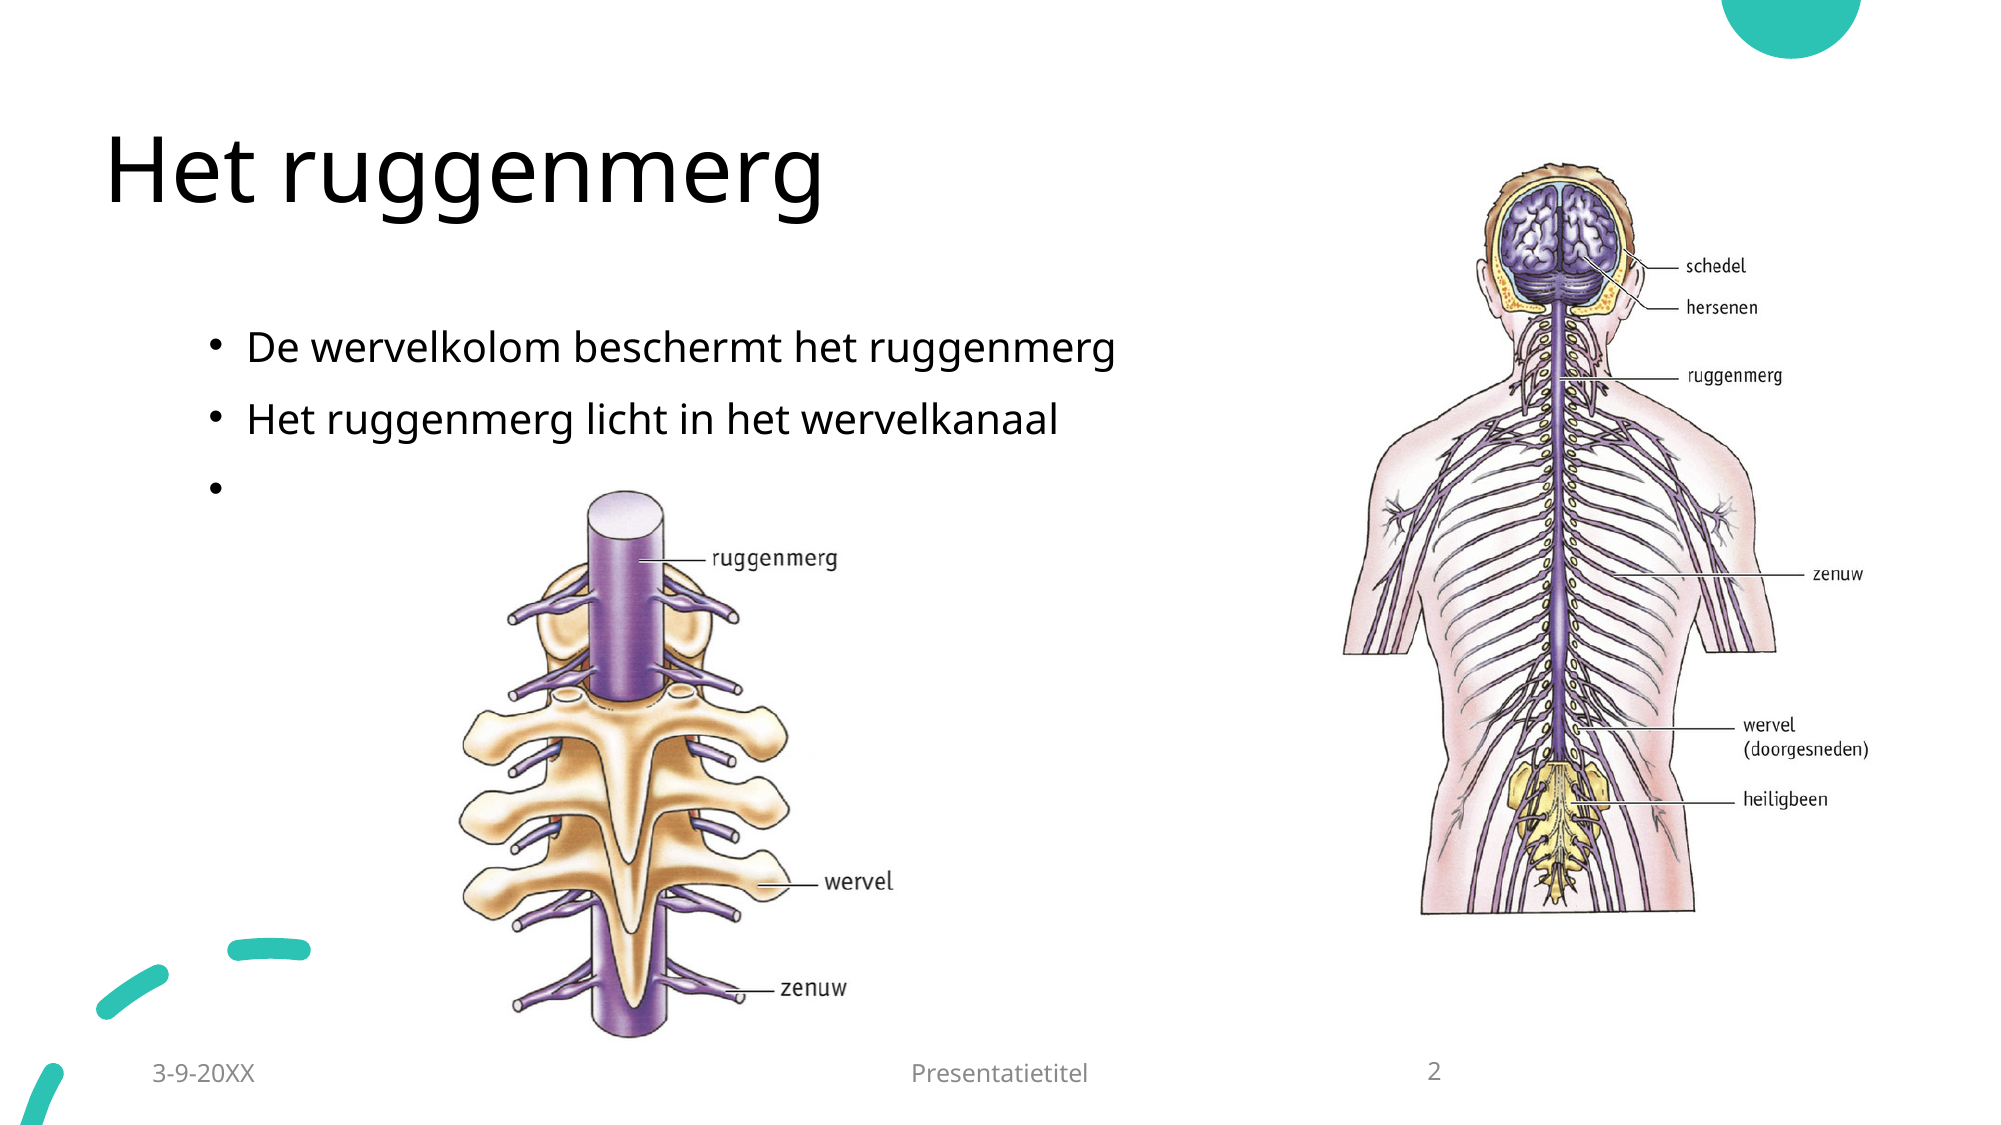

# Het ruggenmerg
De wervelkolom beschermt het ruggenmerg
Het ruggenmerg licht in het wervelkanaal
3-9-20XX
Presentatietitel